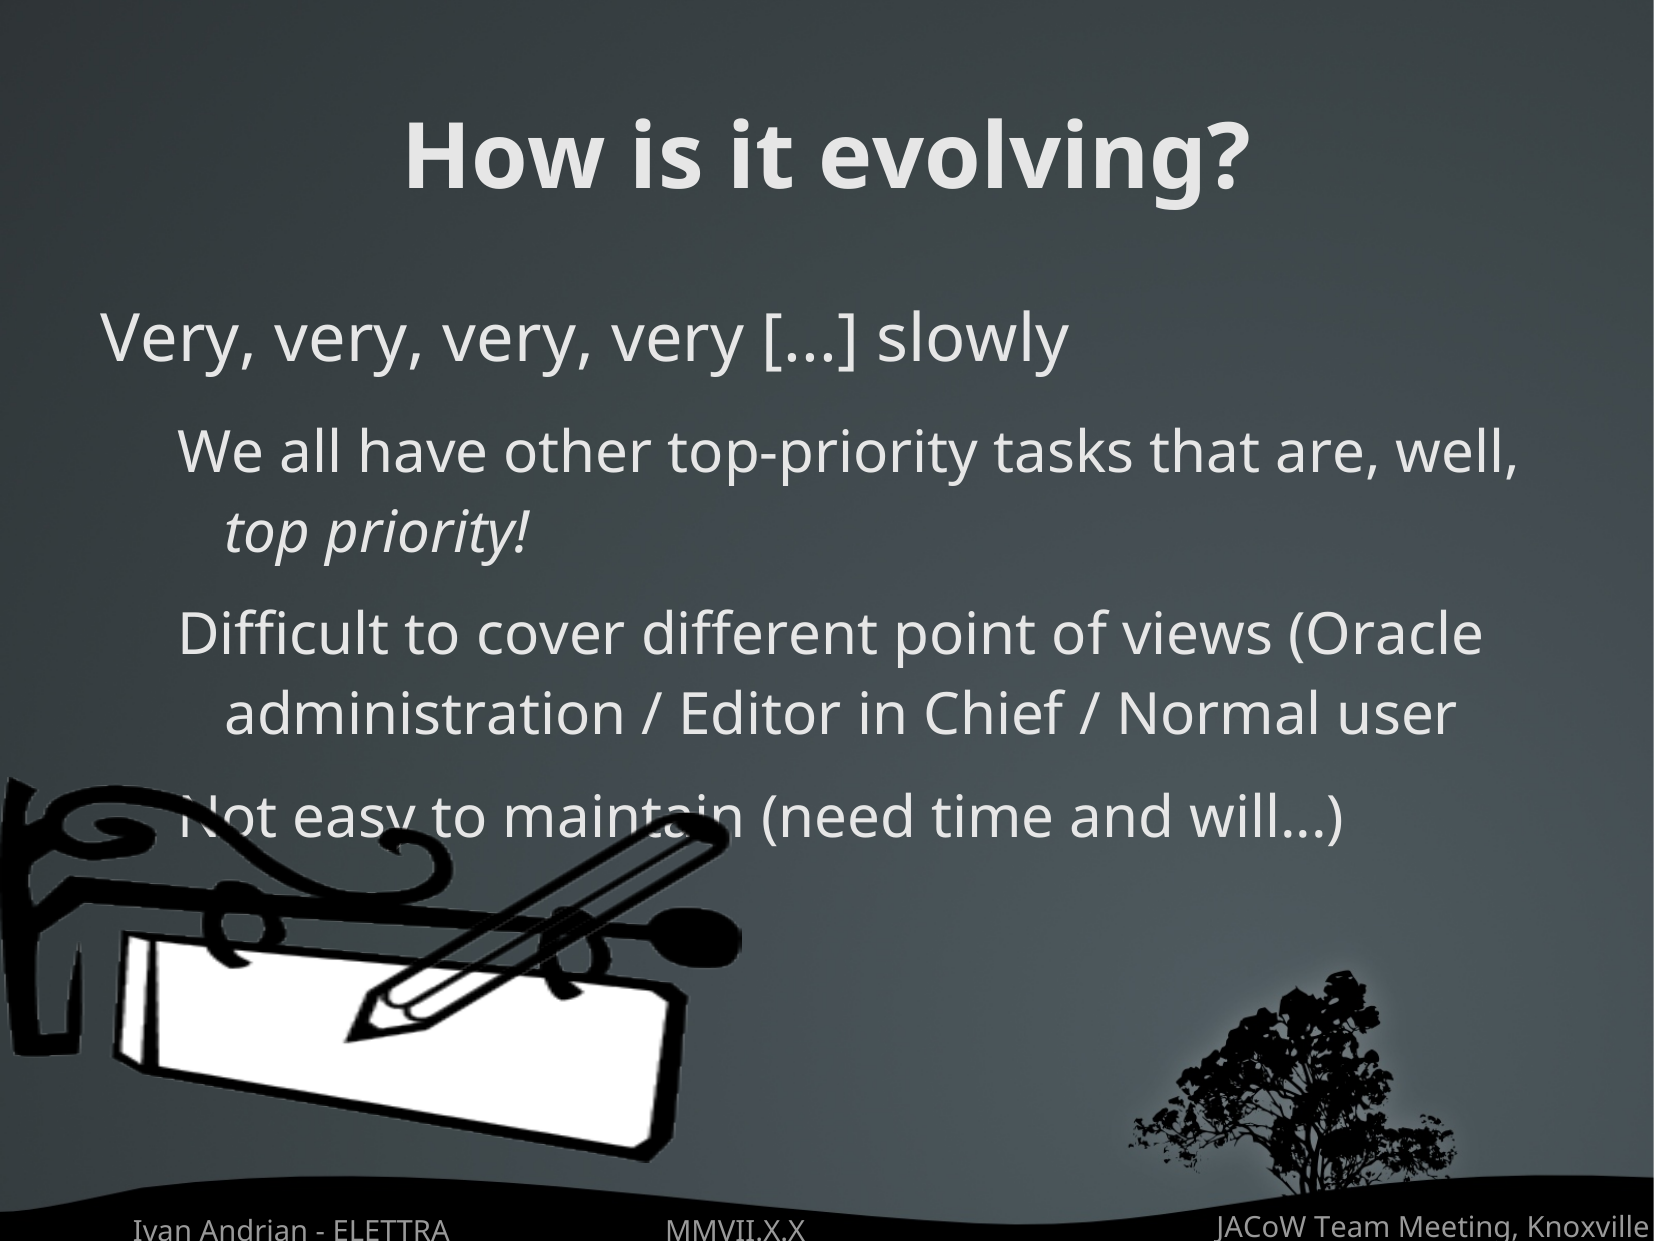

# How is it evolving?
Very, very, very, very [...] slowly
We all have other top-priority tasks that are, well, top priority!
Difficult to cover different point of views (Oracle administration / Editor in Chief / Normal user
Not easy to maintain (need time and will...)
6
Ivan Andrian - ELETTRA
MMVII.X.X